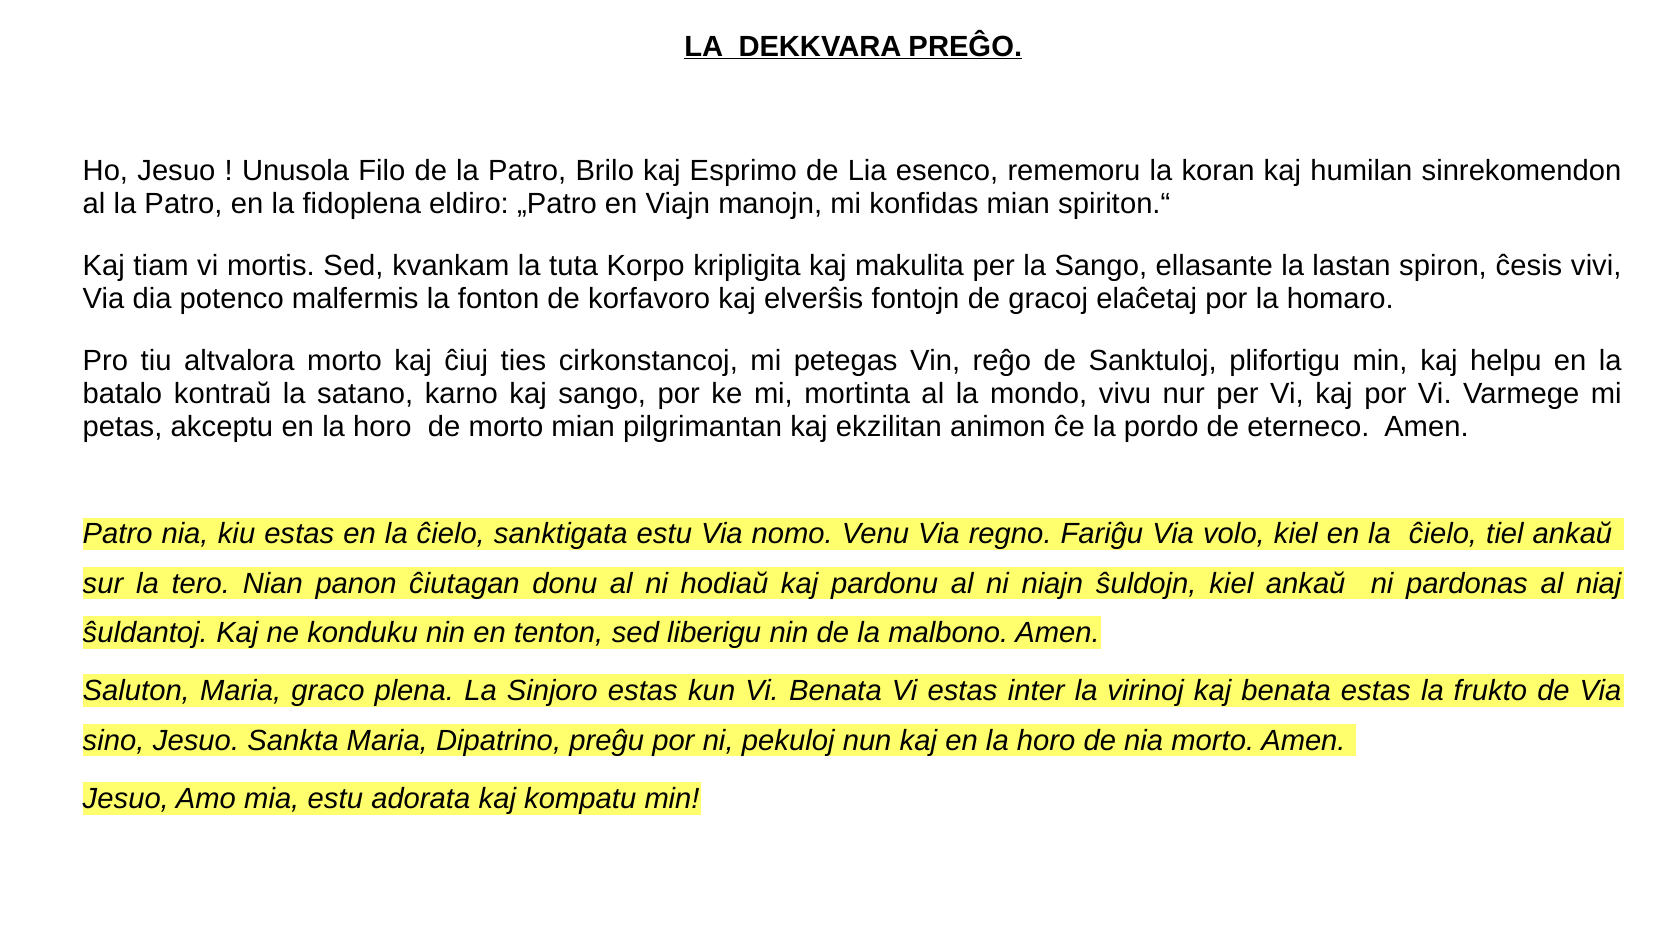

# LA DEKKVARA PREĜO.
Ho, Jesuo ! Unusola Filo de la Patro, Brilo kaj Esprimo de Lia esenco, rememoru la koran kaj humilan sinrekomendon al la Patro, en la fidoplena eldiro: „Patro en Viajn manojn, mi konfidas mian spiriton.“
Kaj tiam vi mortis. Sed, kvankam la tuta Korpo kripligita kaj makulita per la Sango, ellasante la lastan spiron, ĉesis vivi, Via dia potenco malfermis la fonton de korfavoro kaj elverŝis fontojn de gracoj elaĉetaj por la homaro.
Pro tiu altvalora morto kaj ĉiuj ties cirkonstancoj, mi petegas Vin, reĝo de Sanktuloj, plifortigu min, kaj helpu en la batalo kontraŭ la satano, karno kaj sango, por ke mi, mortinta al la mondo, vivu nur per Vi, kaj por Vi. Varmege mi petas, akceptu en la horo de morto mian pilgrimantan kaj ekzilitan animon ĉe la pordo de eterneco. Amen.
Patro nia, kiu estas en la ĉielo, sanktigata estu Via nomo. Venu Via regno. Fariĝu Via volo, kiel en la ĉielo, tiel ankaŭ sur la tero. Nian panon ĉiutagan donu al ni hodiaŭ kaj pardonu al ni niajn ŝuldojn, kiel ankaŭ ni pardonas al niaj ŝuldantoj. Kaj ne konduku nin en tenton, sed liberigu nin de la malbono. Amen.
Saluton, Maria, graco plena. La Sinjoro estas kun Vi. Benata Vi estas inter la virinoj kaj benata estas la frukto de Via sino, Jesuo. Sankta Maria, Dipatrino, preĝu por ni, pekuloj nun kaj en la horo de nia morto. Amen.
Jesuo, Amo mia, estu adorata kaj kompatu min!